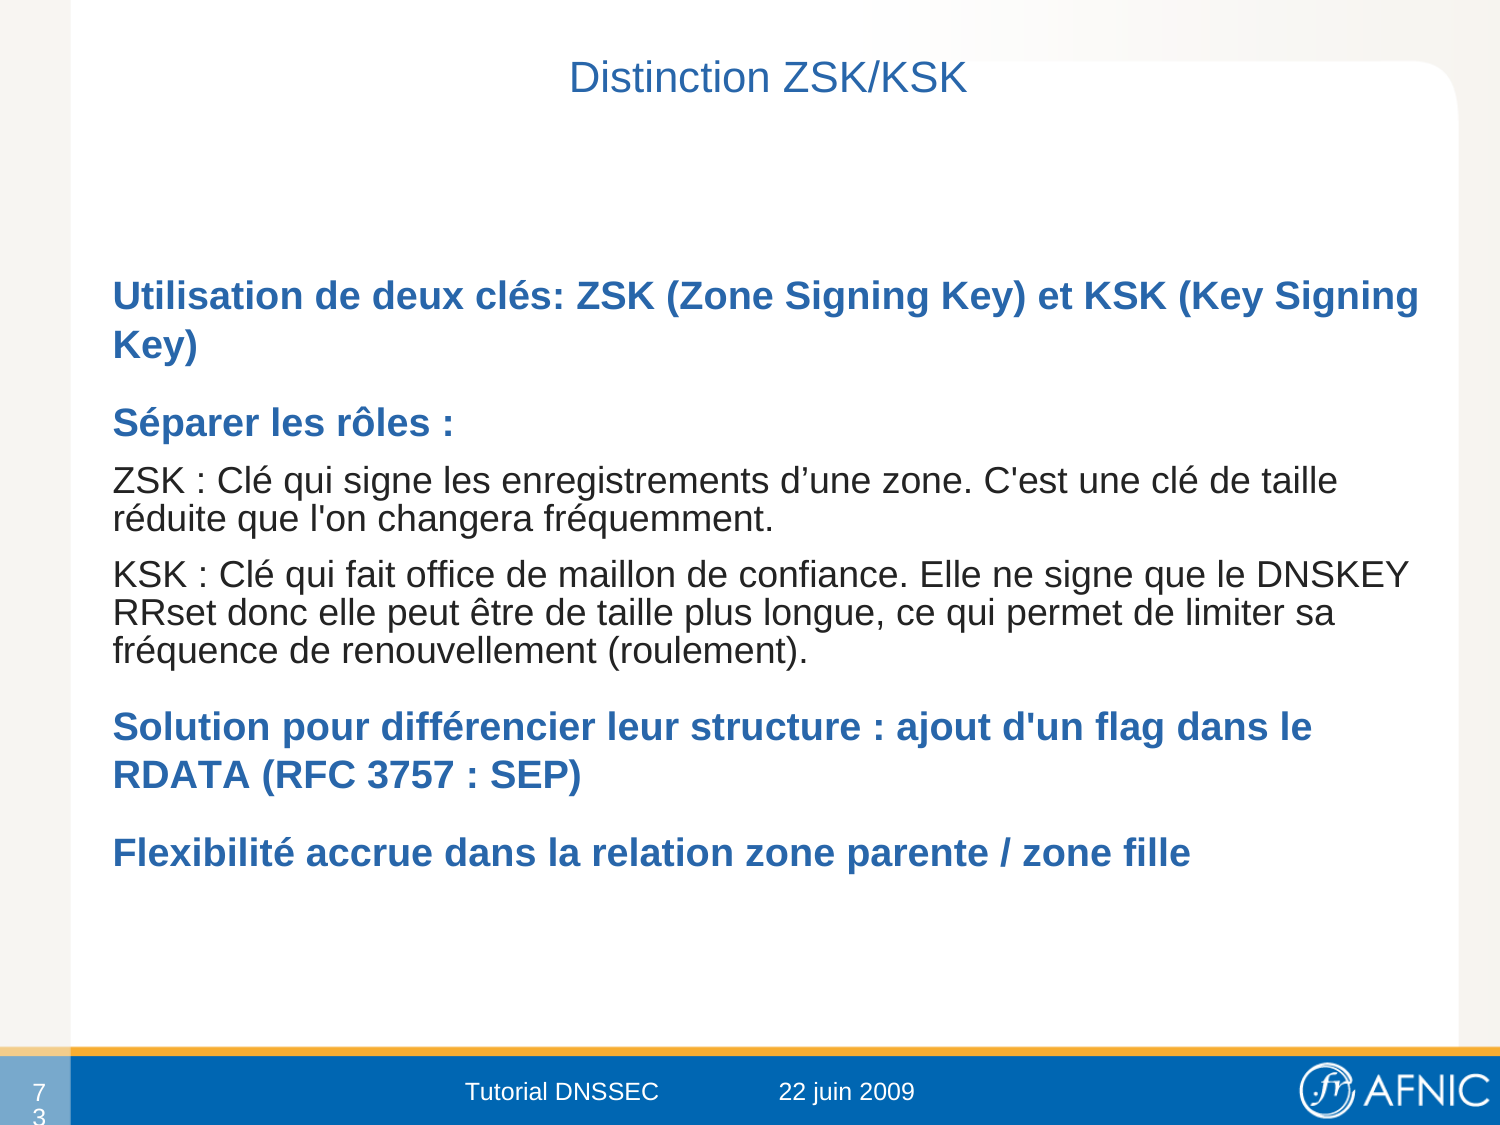

# Distinction ZSK/KSK
Utilisation de deux clés: ZSK (Zone Signing Key) et KSK (Key Signing Key)
Séparer les rôles :
ZSK : Clé qui signe les enregistrements d’une zone. C'est une clé de taille réduite que l'on changera fréquemment.
KSK : Clé qui fait office de maillon de confiance. Elle ne signe que le DNSKEY RRset donc elle peut être de taille plus longue, ce qui permet de limiter sa fréquence de renouvellement (roulement).
Solution pour différencier leur structure : ajout d'un flag dans le RDATA (RFC 3757 : SEP)
Flexibilité accrue dans la relation zone parente / zone fille